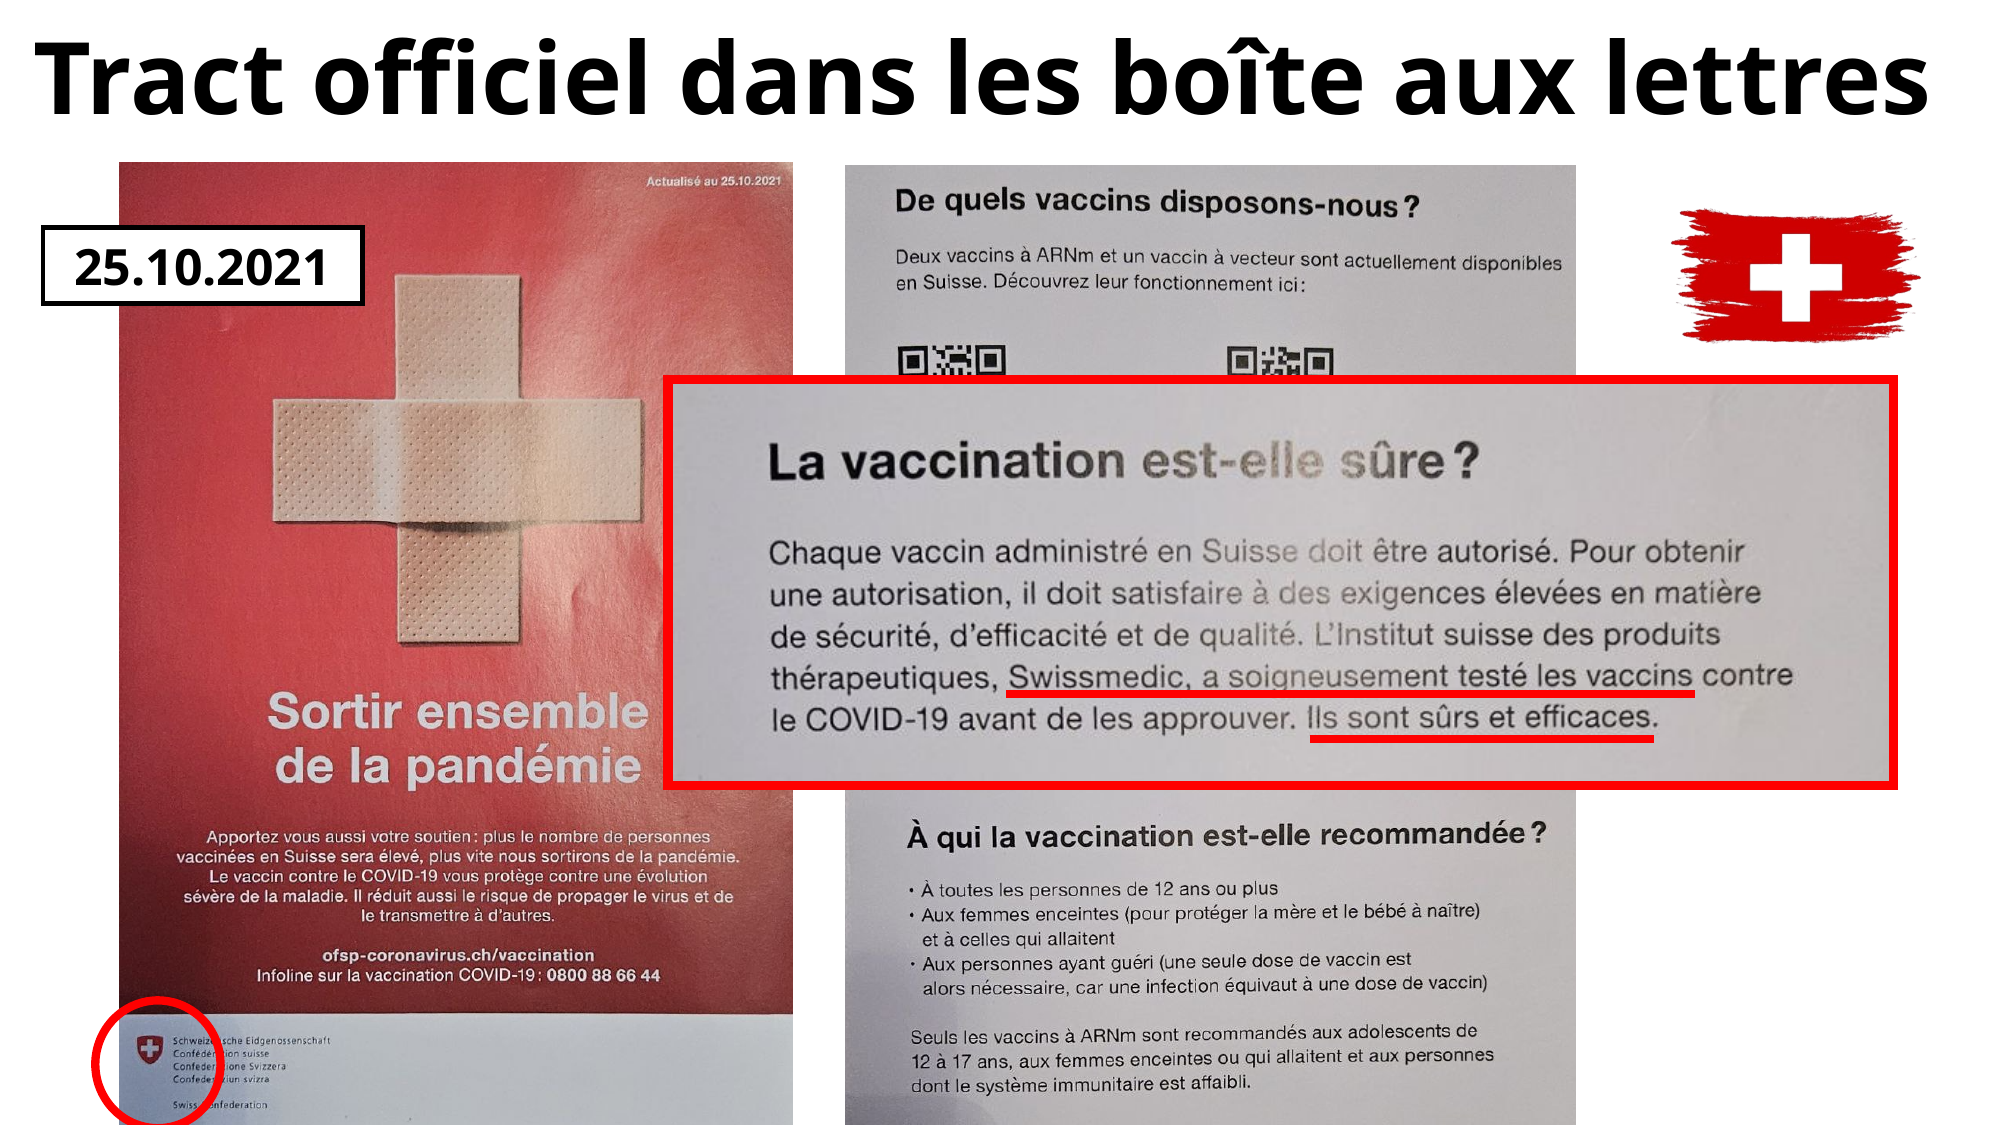

Tract officiel dans les boîte aux lettres
25.10.2021